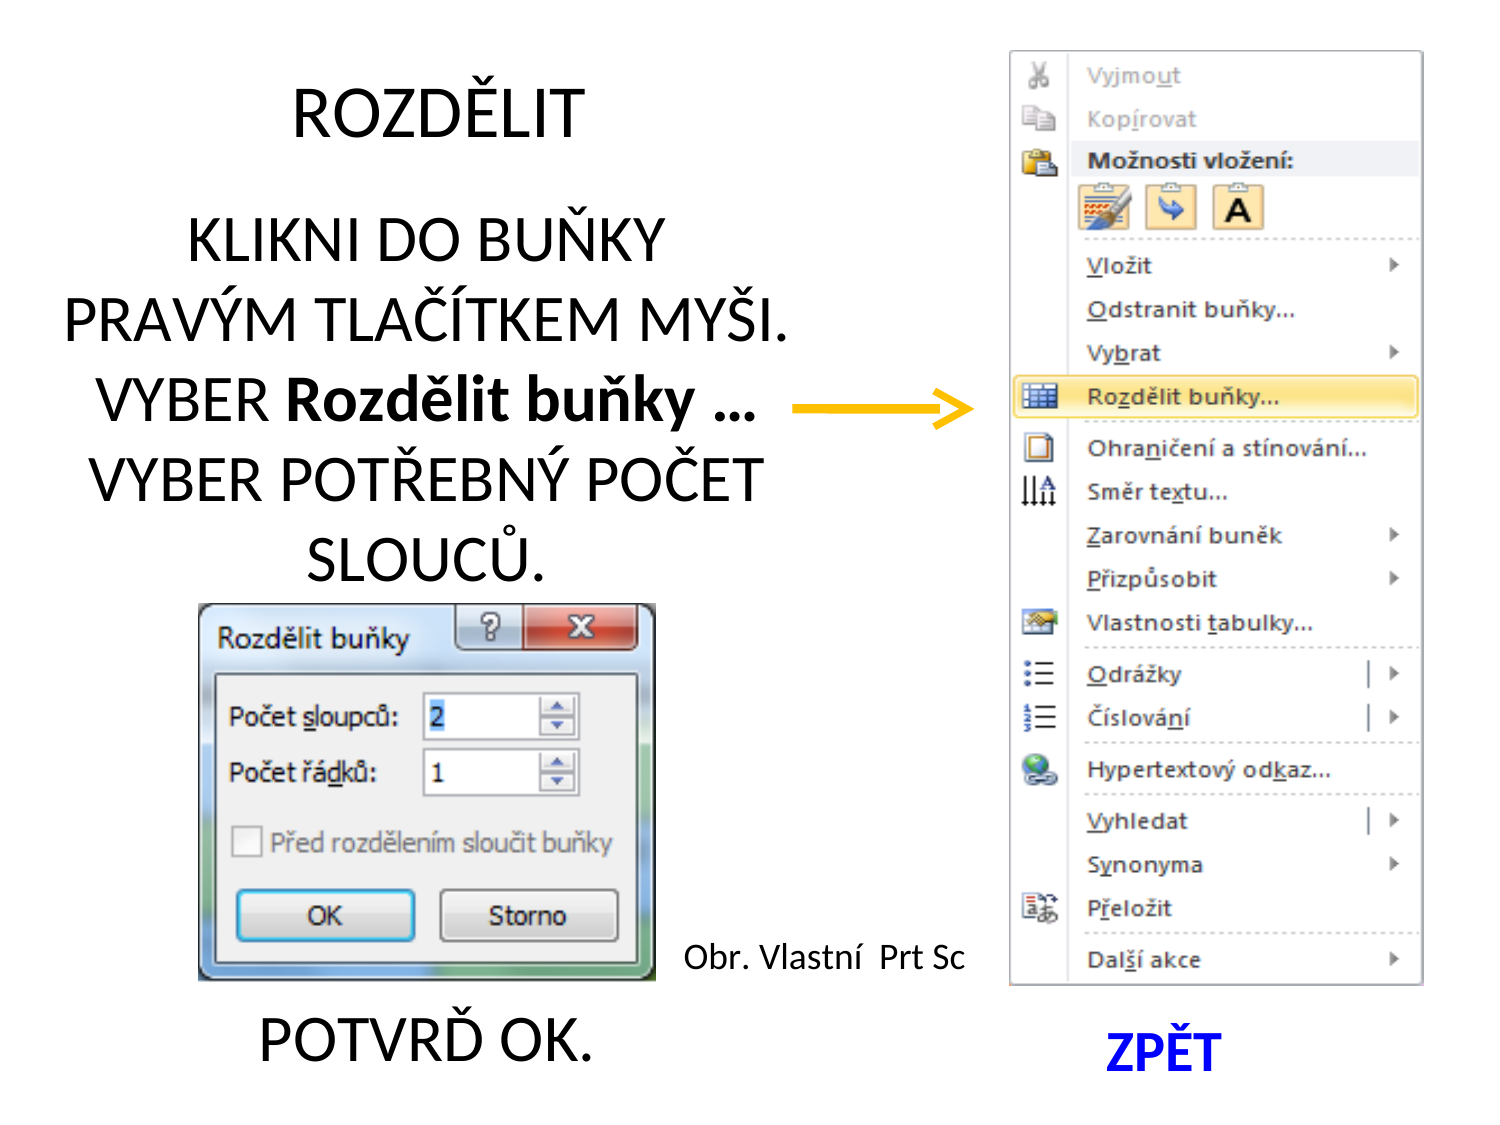

ROZDĚLIT
KLIKNI DO BUŇKY
PRAVÝM TLAČÍTKEM MYŠI.
VYBER Rozdělit buňky …
VYBER POTŘEBNÝ POČET SLOUCŮ.
POTVRĎ OK.
Obr. Vlastní Prt Sc
ZPĚT